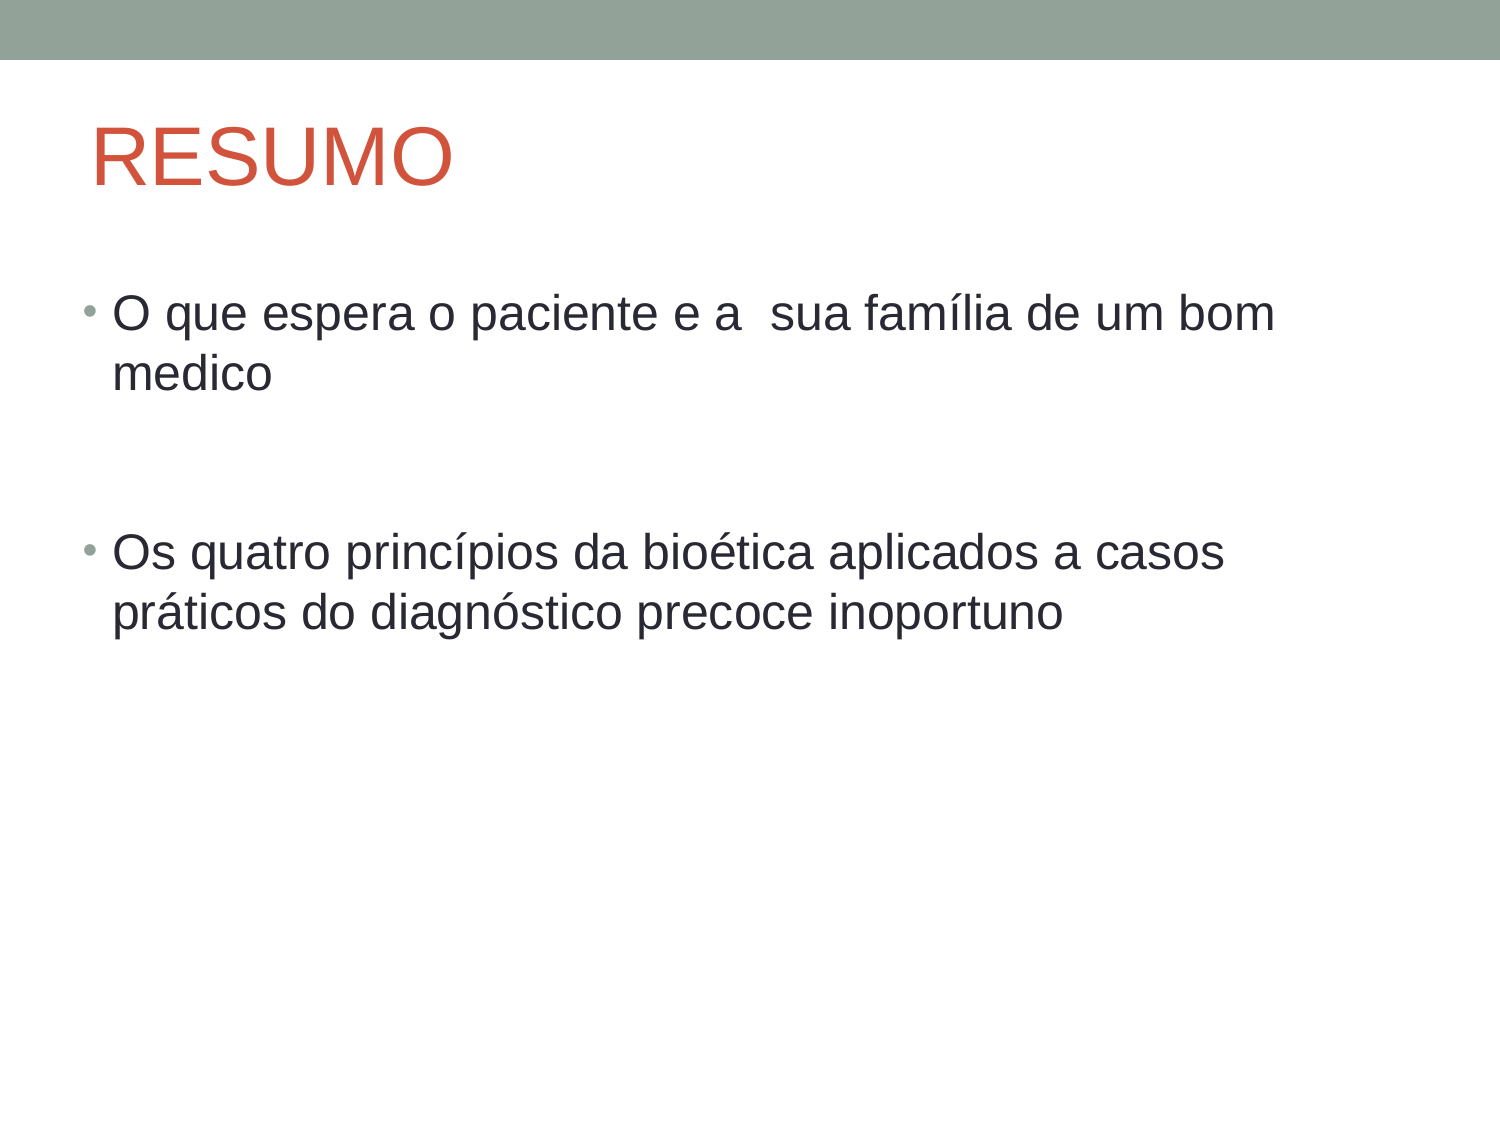

# RESUMO
O que espera o paciente e a sua família de um bom medico
Os quatro princípios da bioética aplicados a casos práticos do diagnóstico precoce inoportuno